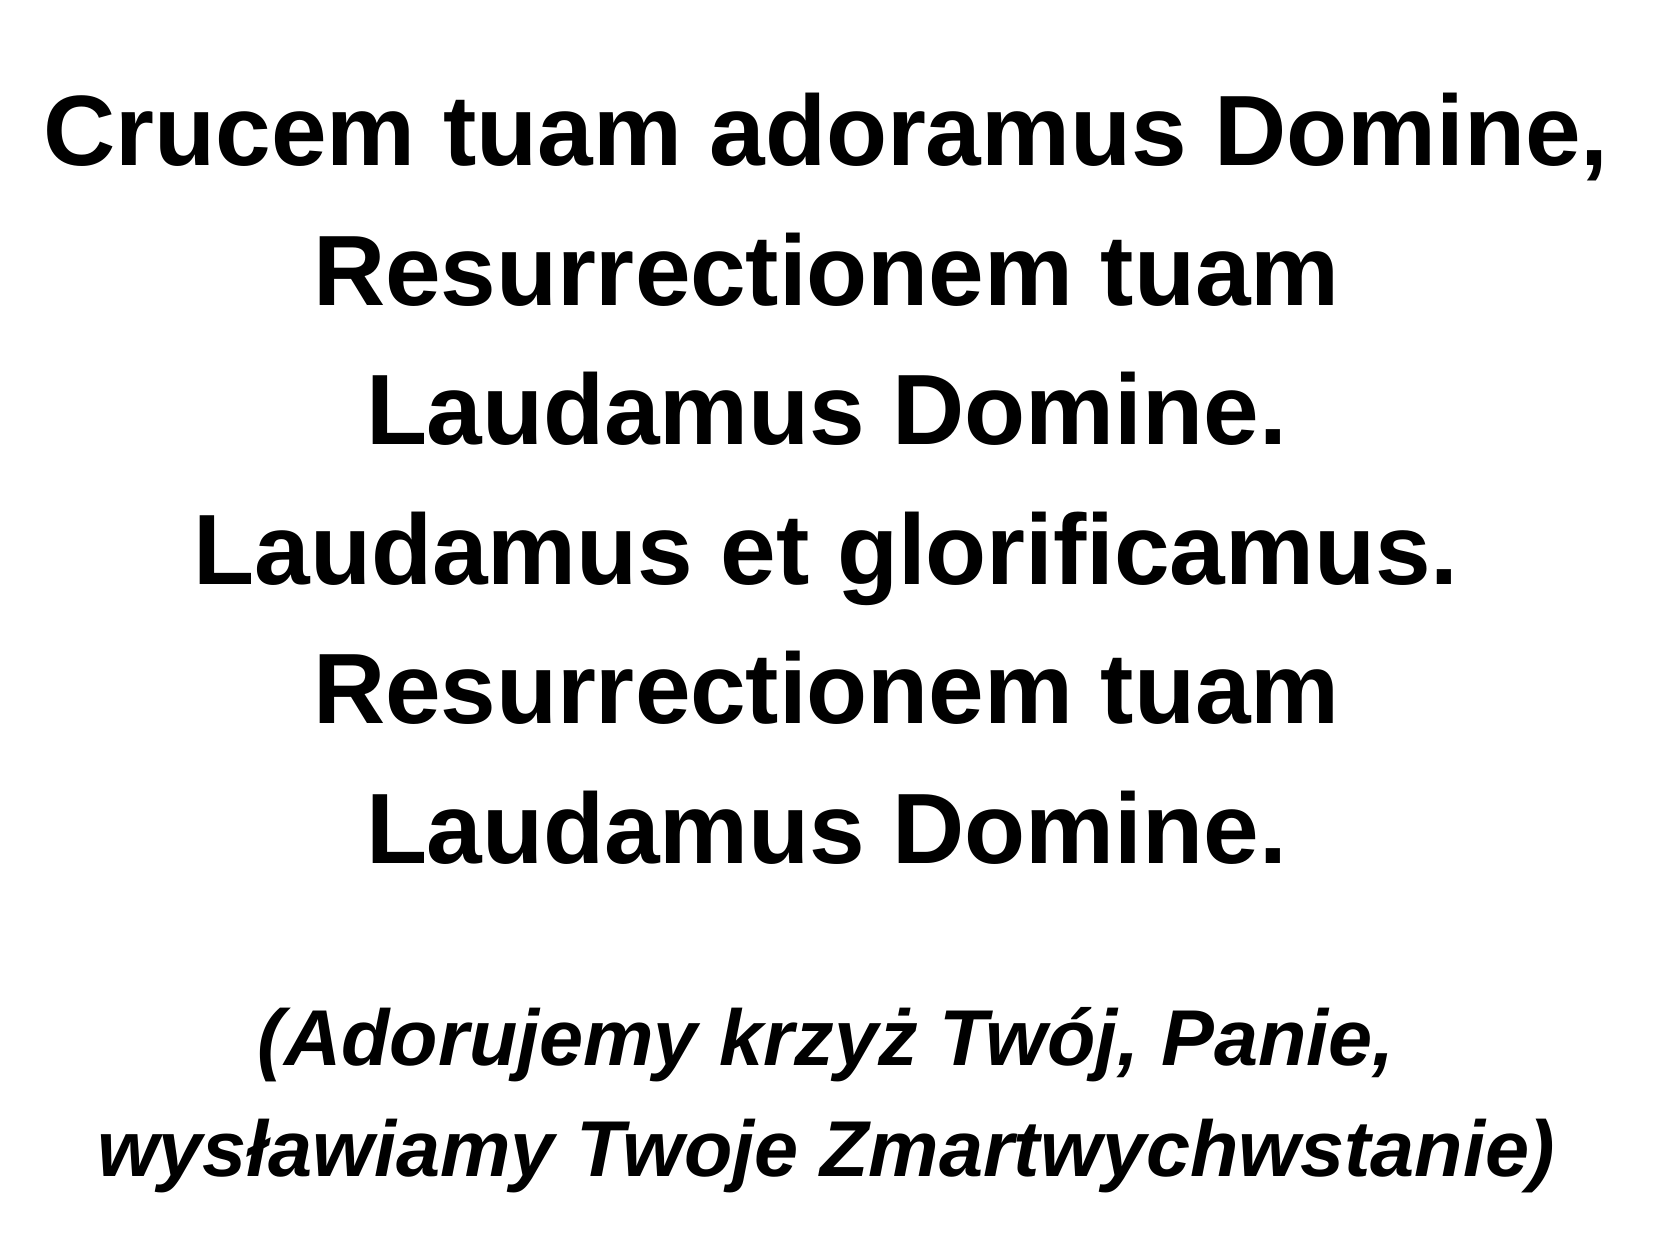

# Crucem tuam adoramus Domine,
Resurrectionem tuam
Laudamus Domine.
Laudamus et glorificamus.
Resurrectionem tuam
Laudamus Domine.
(Adorujemy krzyż Twój, Panie,
wysławiamy Twoje Zmartwychwstanie)